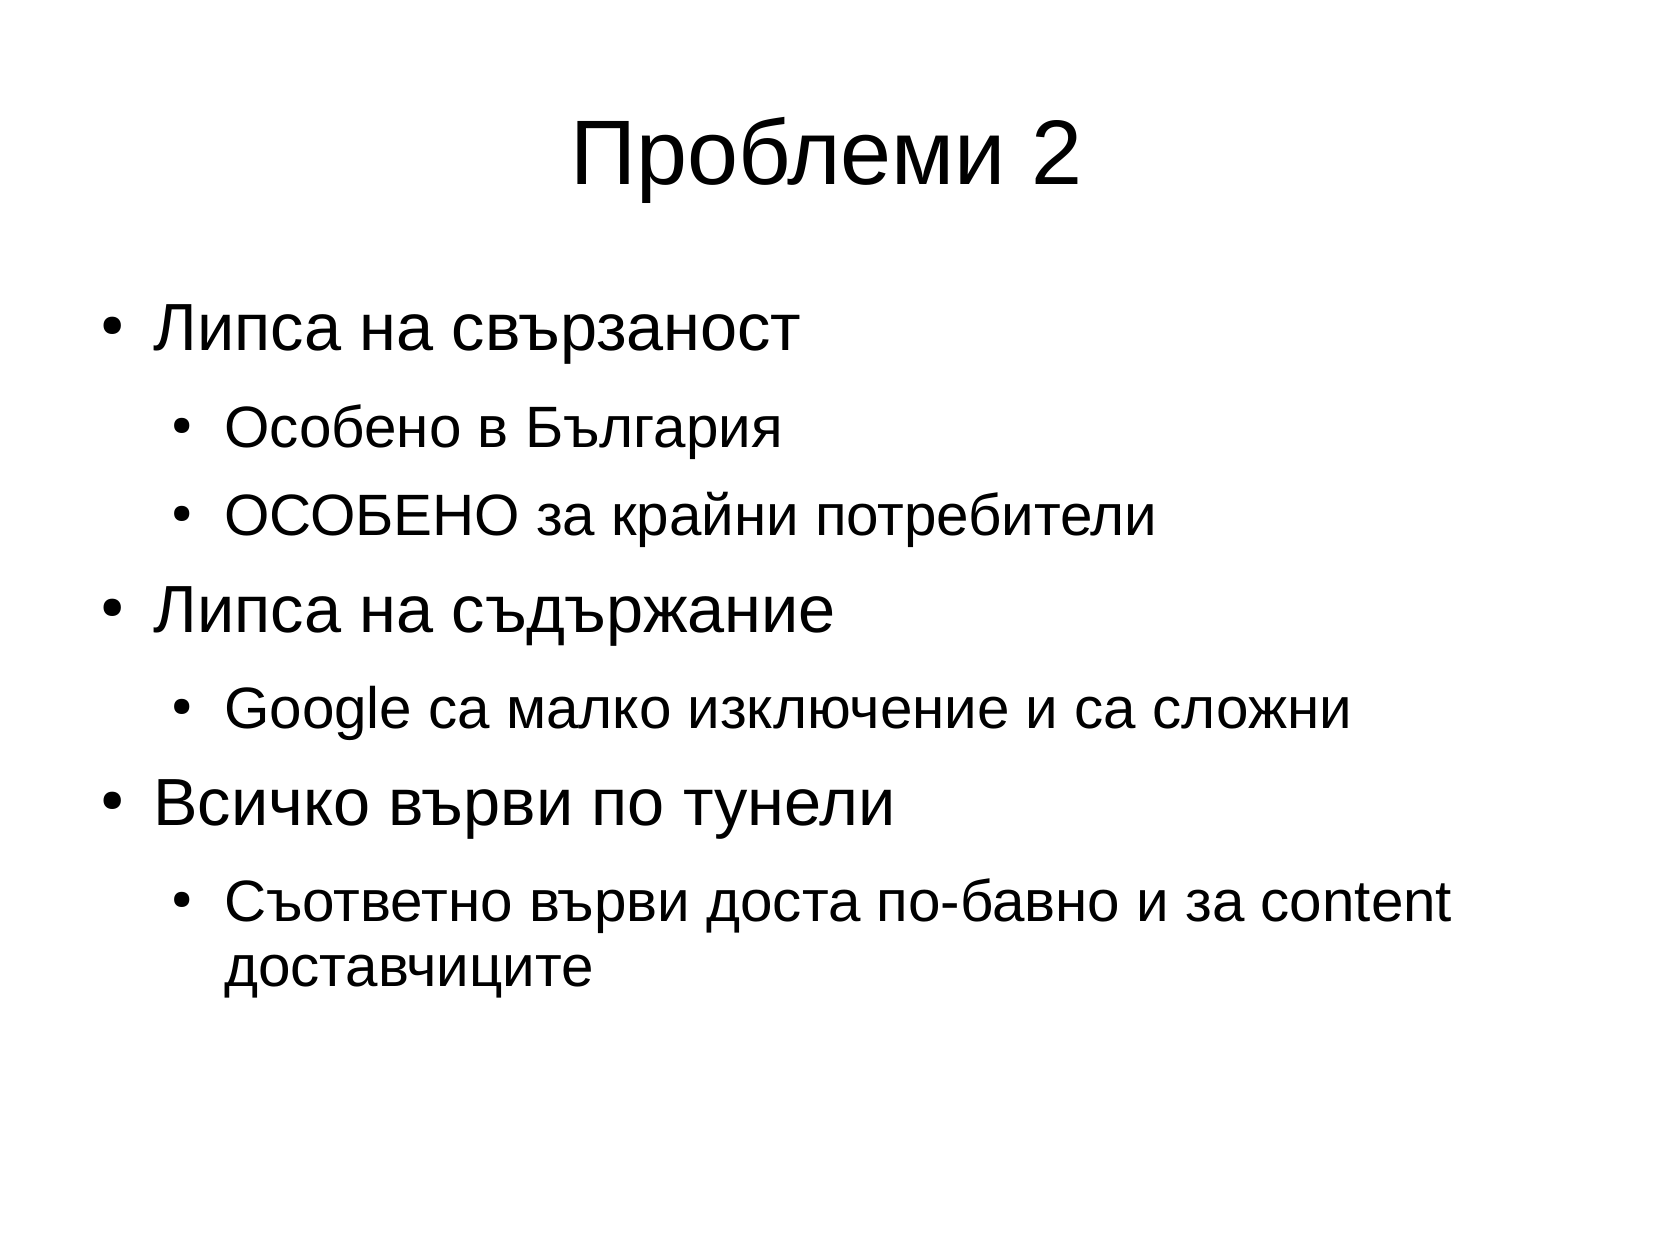

# Проблеми 2
Липса на свързаност
Особено в България
ОСОБЕНО за крайни потребители
Липса на съдържание
Google са малко изключение и са сложни
Всичко върви по тунели
Съответно върви доста по-бавно и за content доставчиците